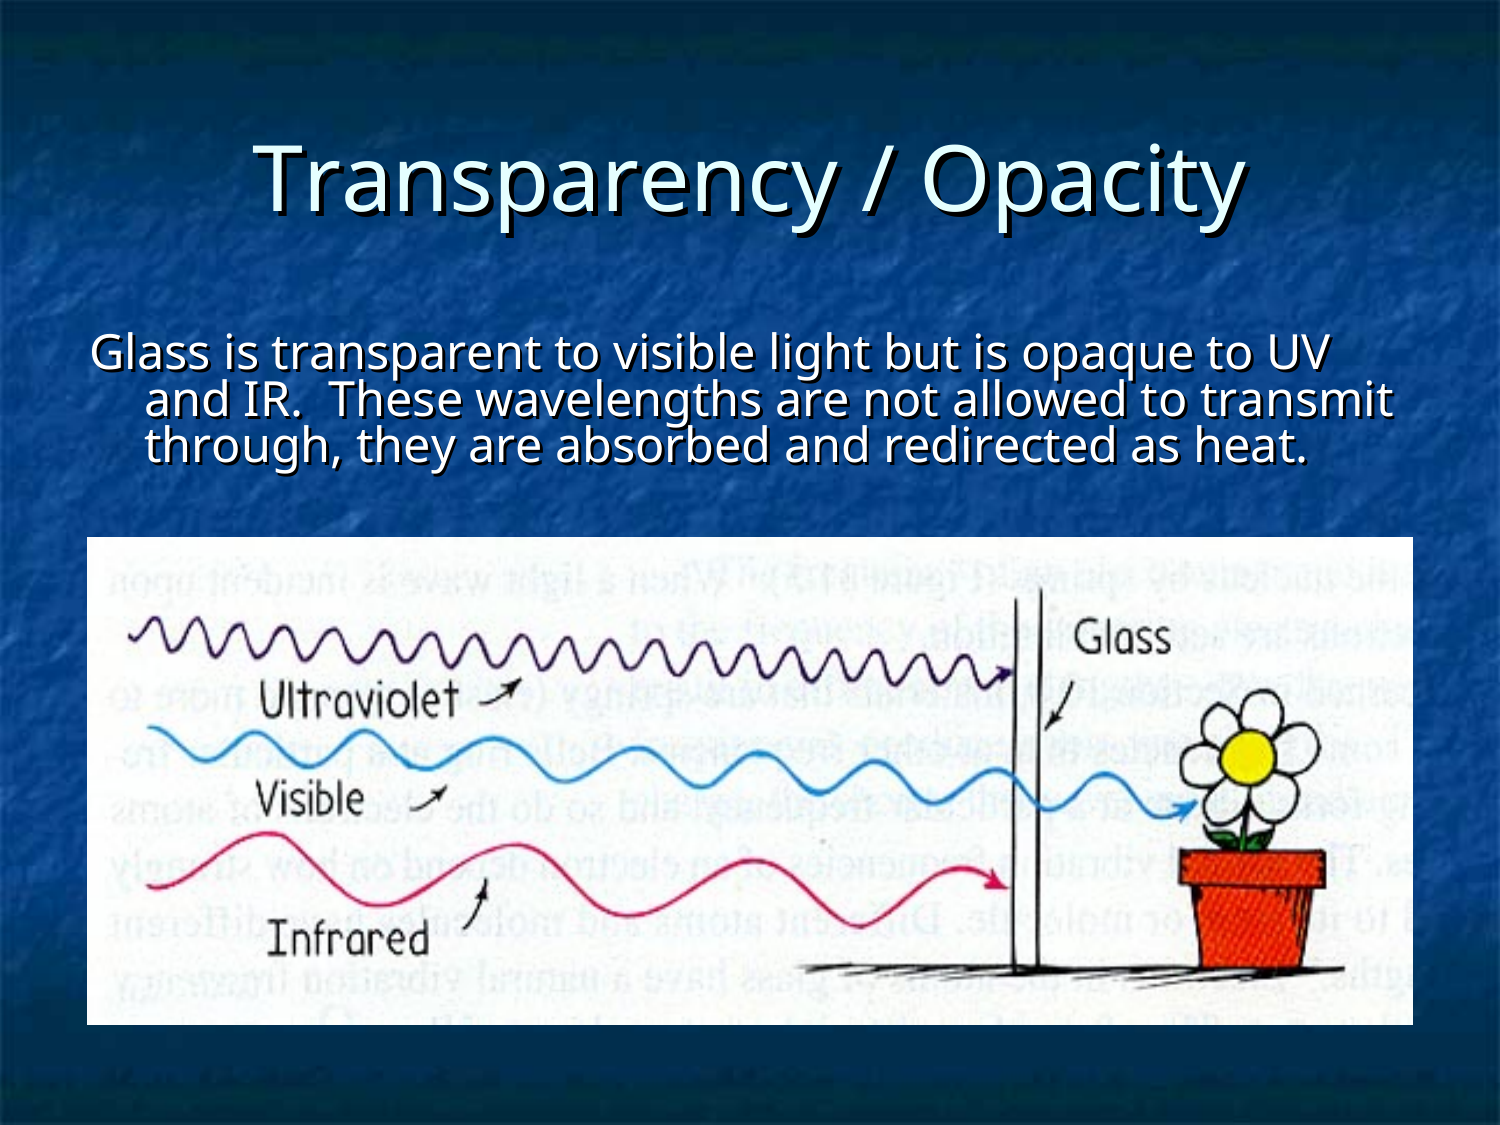

# Transparency / Opacity
Glass is transparent to visible light but is opaque to UV and IR. These wavelengths are not allowed to transmit through, they are absorbed and redirected as heat.